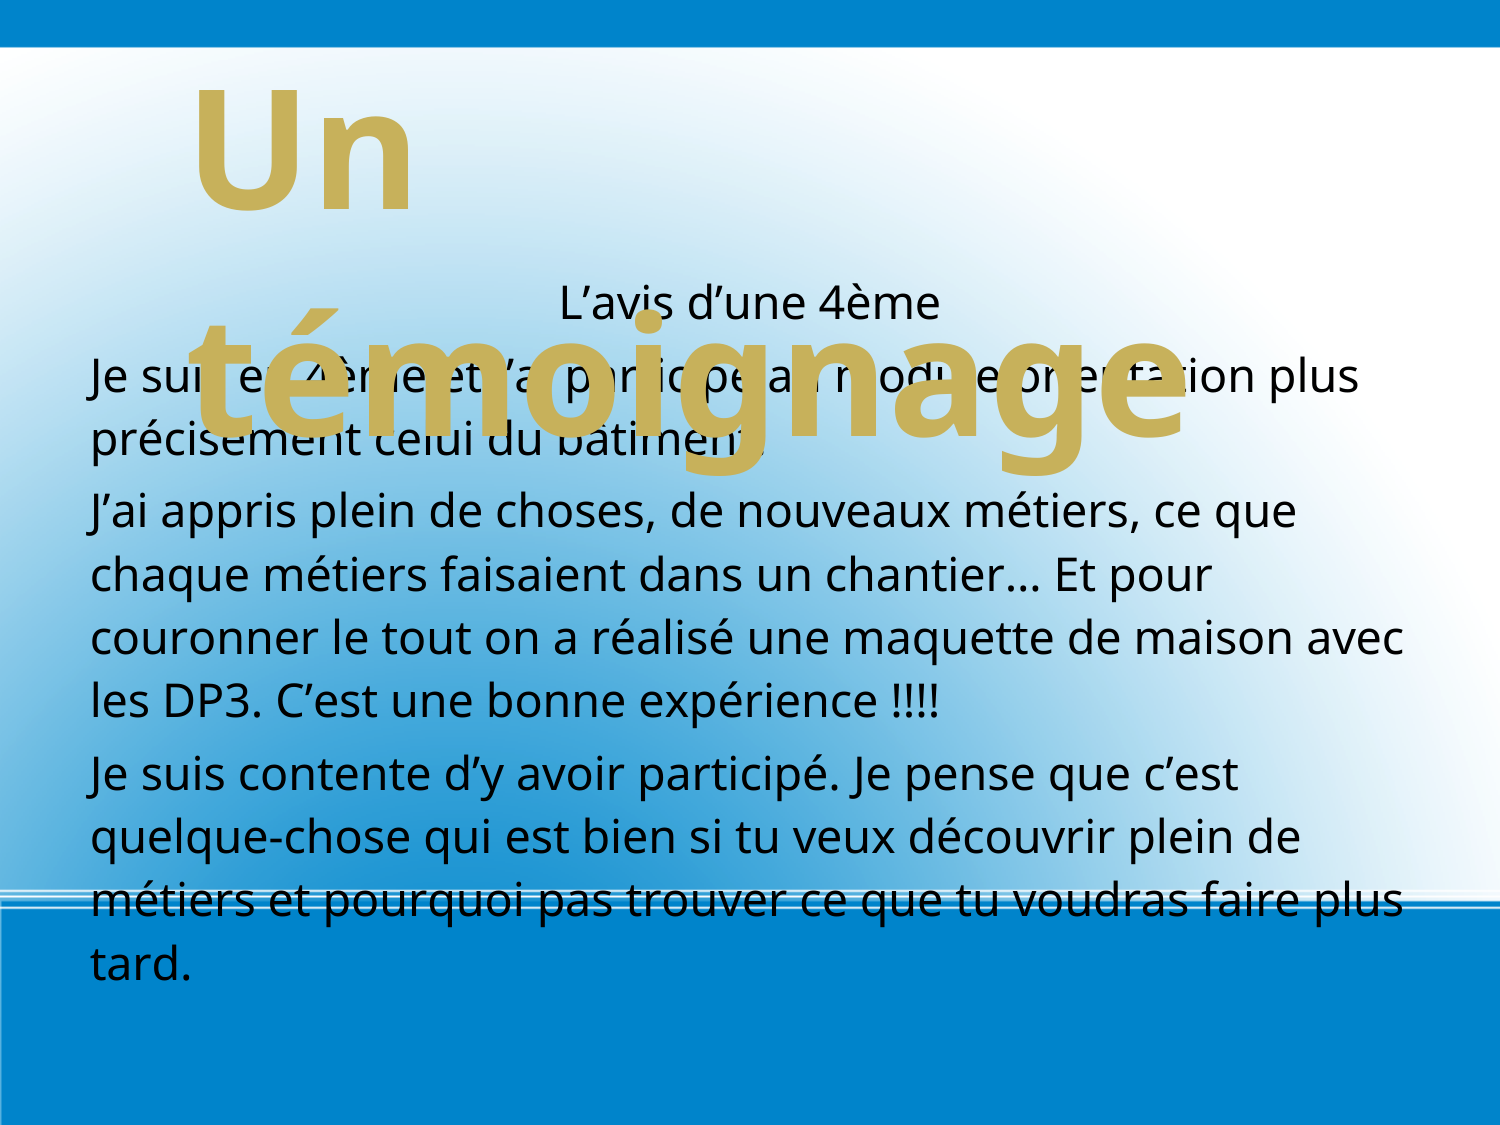

Un témoignage
# L’avis d’une 4ème
Je suis en 4ème et j’ai participé au module orientation plus précisément celui du bâtiment.
J’ai appris plein de choses, de nouveaux métiers, ce que chaque métiers faisaient dans un chantier… Et pour couronner le tout on a réalisé une maquette de maison avec les DP3. C’est une bonne expérience !!!!
Je suis contente d’y avoir participé. Je pense que c’est quelque-chose qui est bien si tu veux découvrir plein de métiers et pourquoi pas trouver ce que tu voudras faire plus tard.